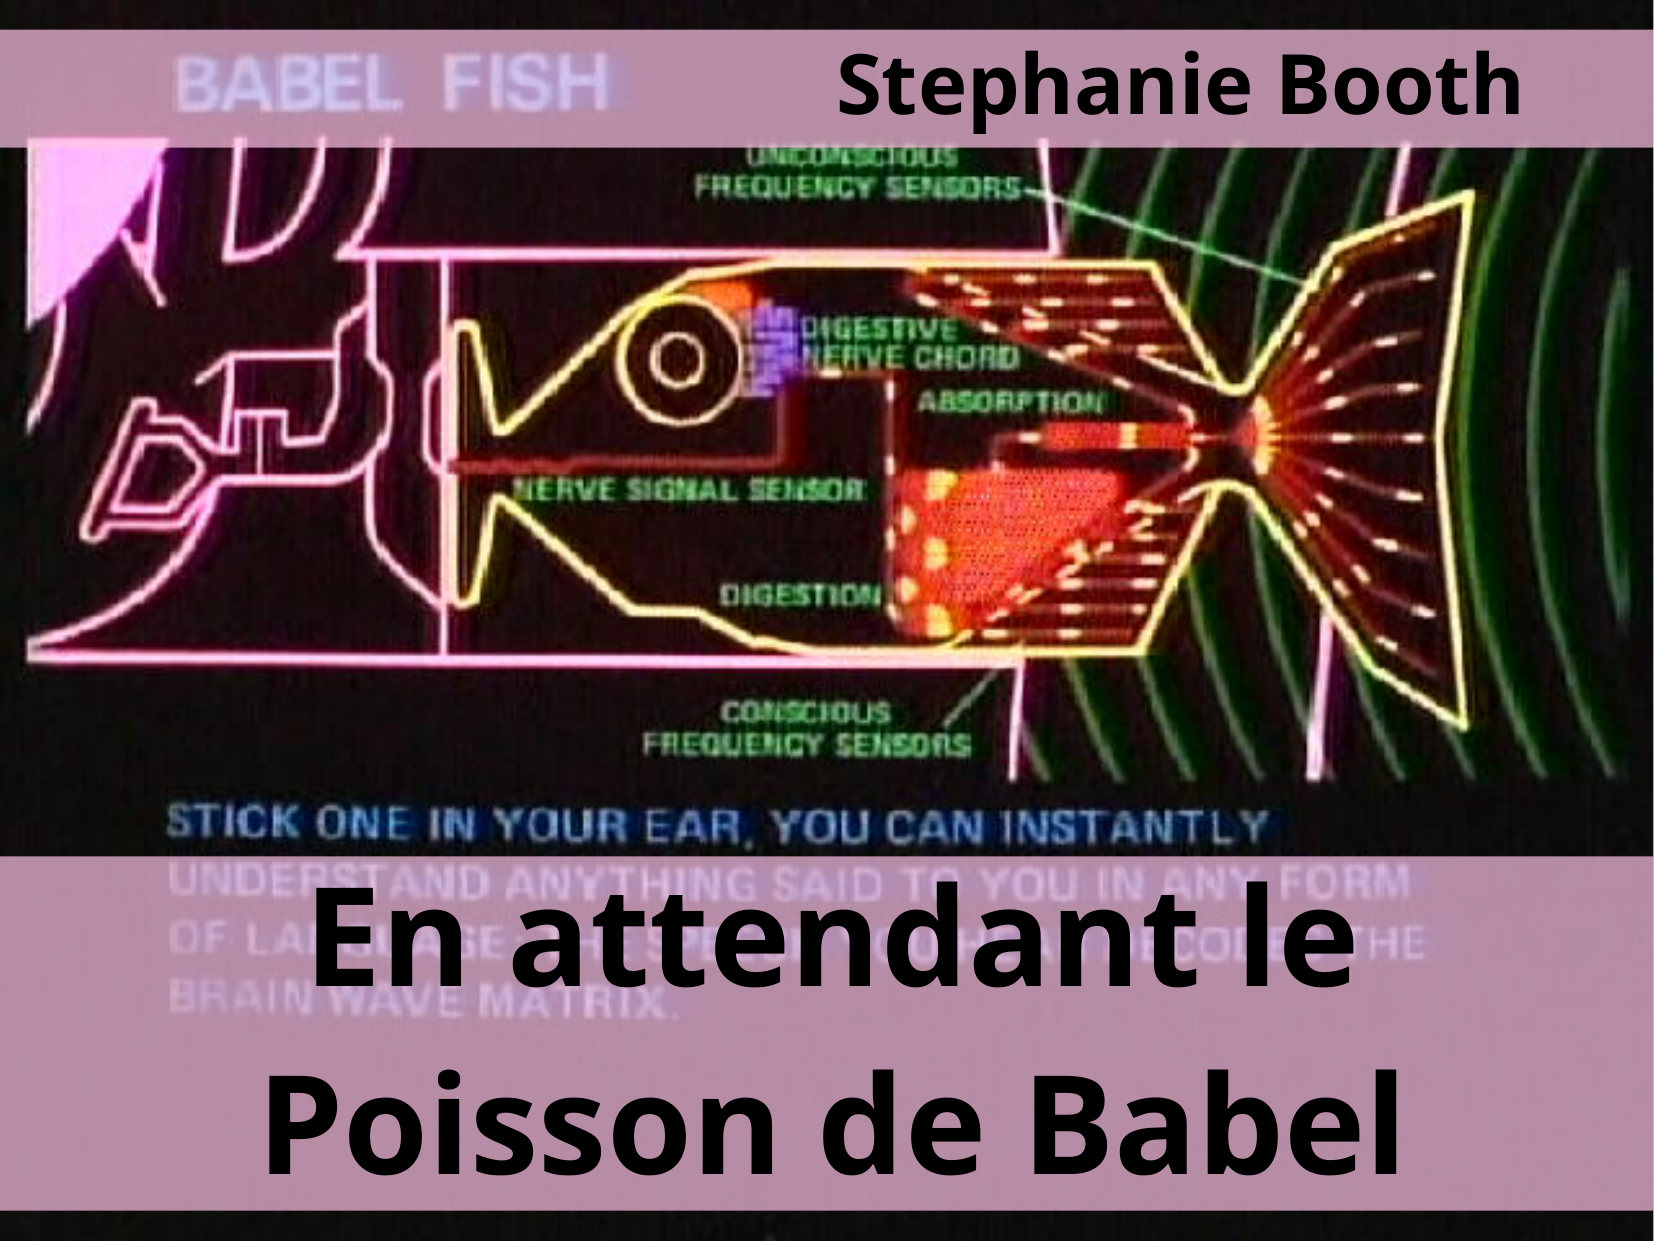

Stephanie Booth
# En attendant le Poisson de Babel